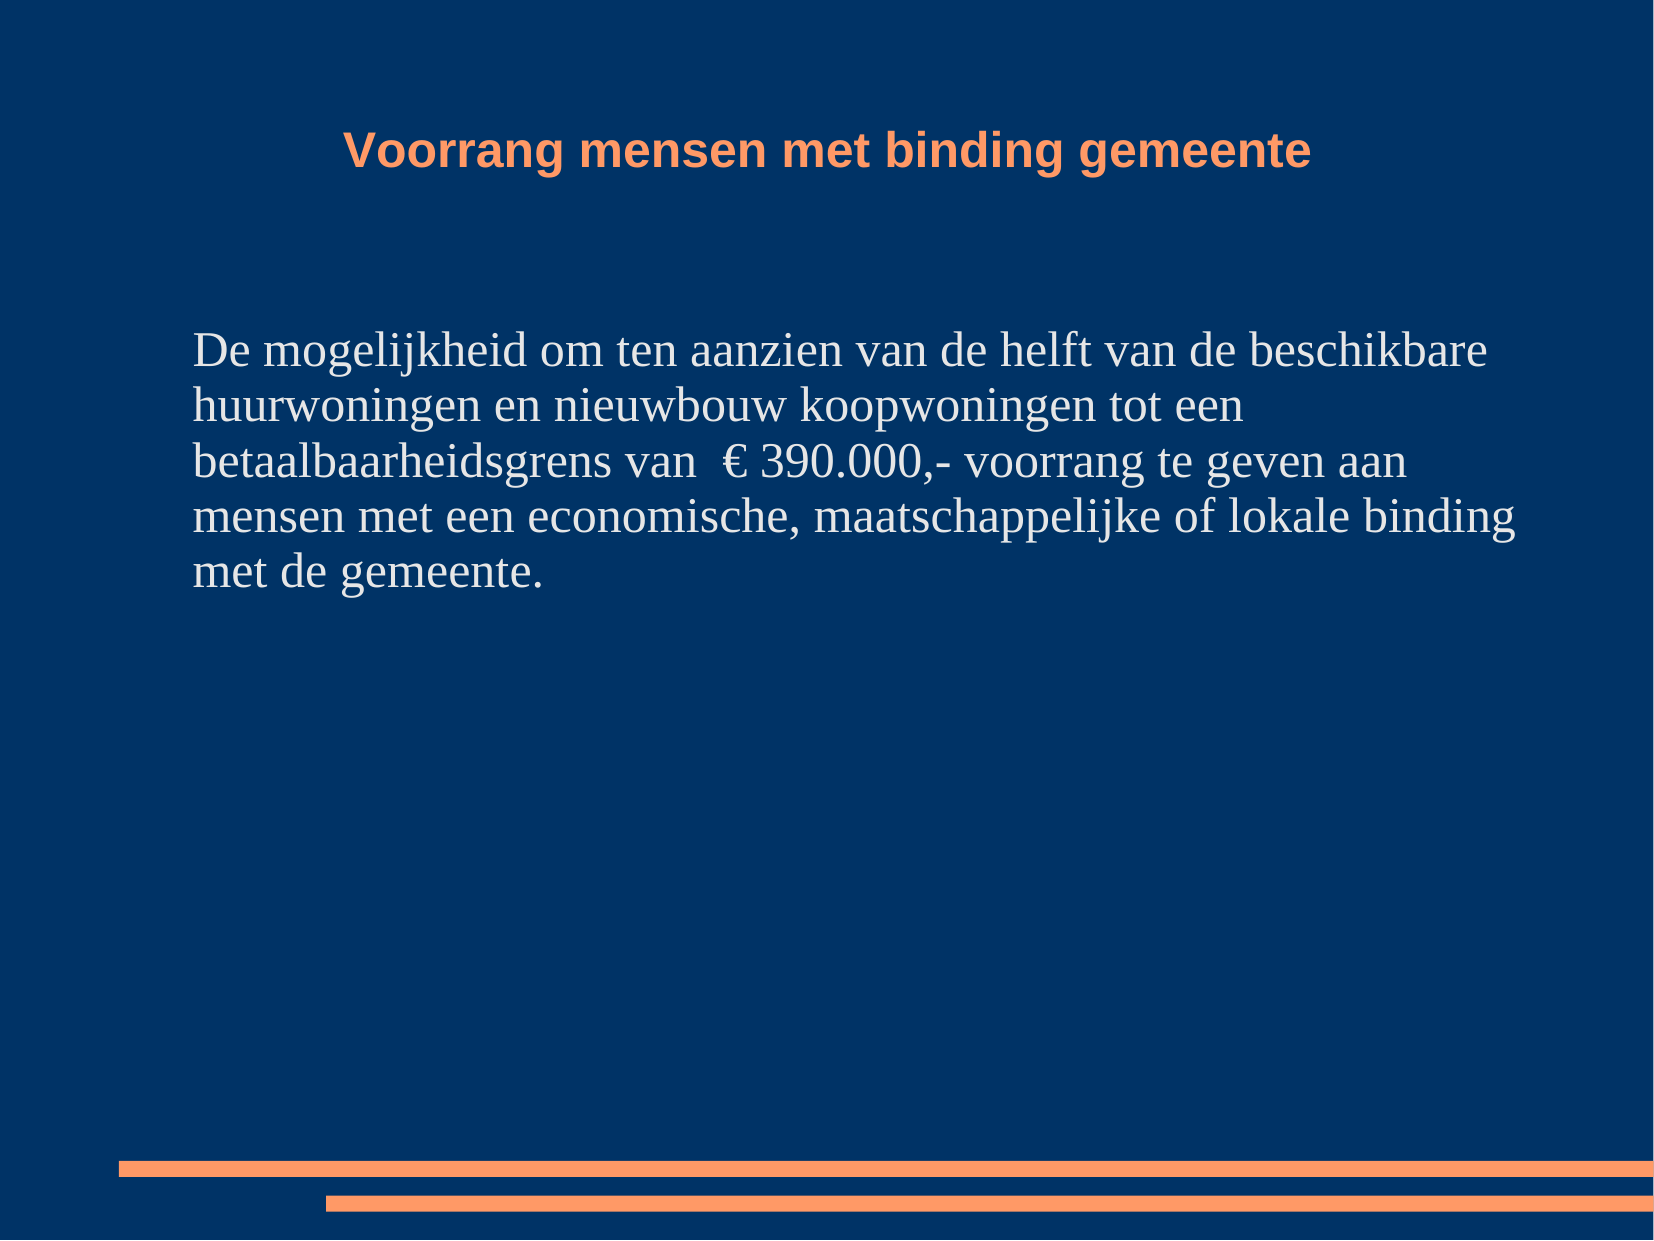

# Voorrang mensen met binding gemeente
De mogelijkheid om ten aanzien van de helft van de beschikbare huurwoningen en nieuwbouw koopwoningen tot een betaalbaarheidsgrens van € 390.000,- voorrang te geven aan mensen met een economische, maatschappelijke of lokale binding met de gemeente.